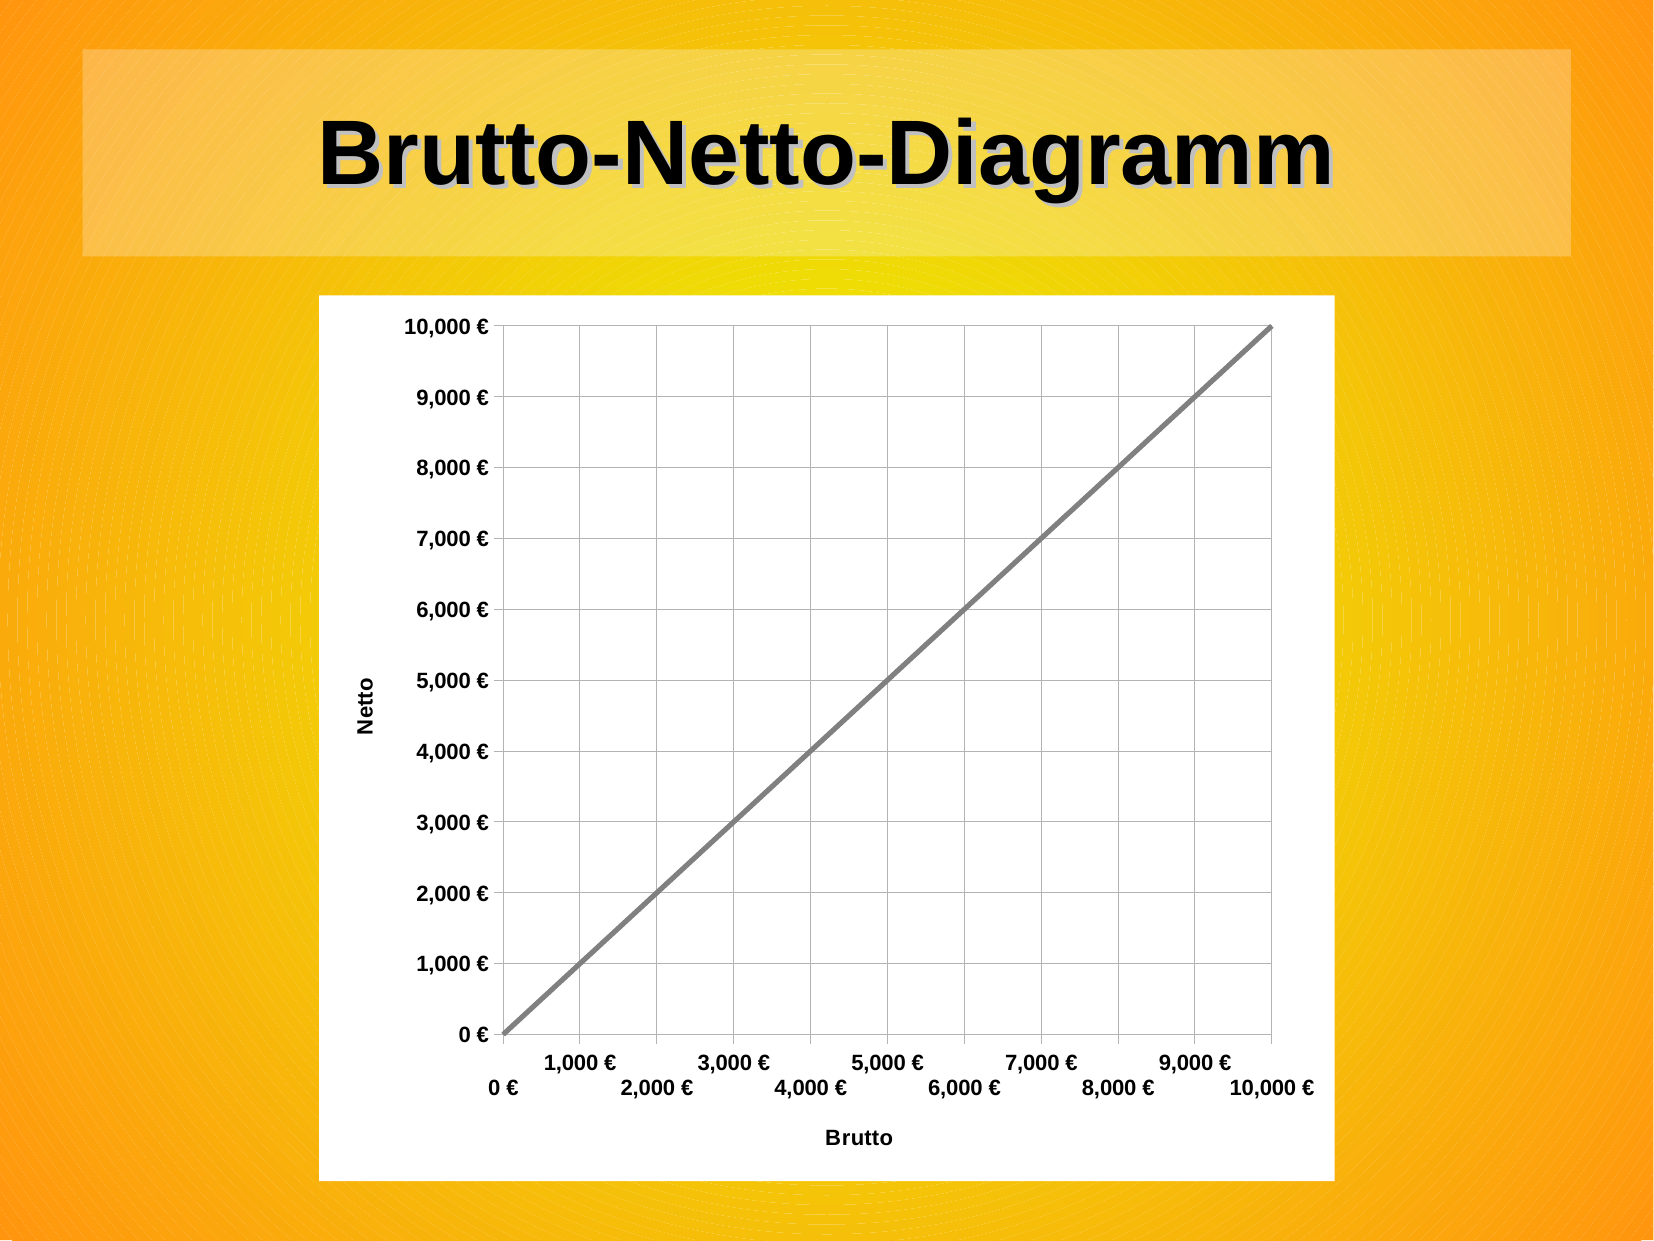

# Brutto-Netto-Diagramm
### Chart
| Category | Brutto=Netto |
|---|---|